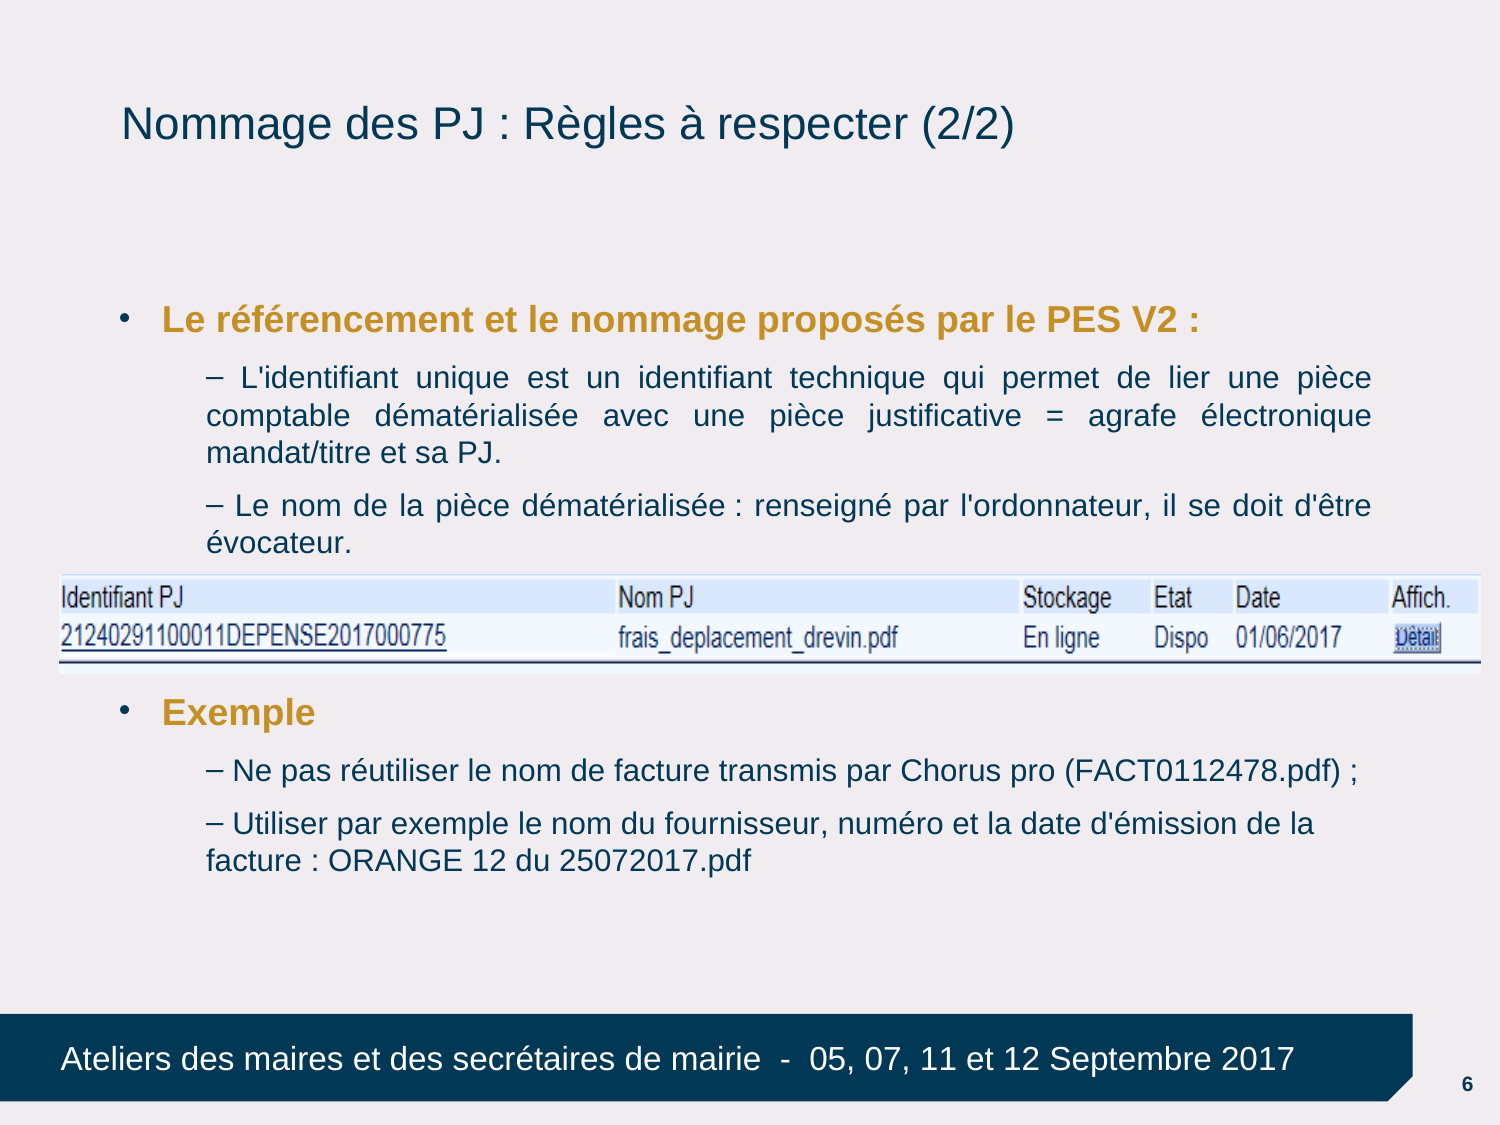

# Nommage des PJ : Règles à respecter (2/2)
Le référencement et le nommage proposés par le PES V2 :
 L'identifiant unique est un identifiant technique qui permet de lier une pièce comptable dématérialisée avec une pièce justificative = agrafe électronique mandat/titre et sa PJ.
 Le nom de la pièce dématérialisée : renseigné par l'ordonnateur, il se doit d'être évocateur.
Exemple
 Ne pas réutiliser le nom de facture transmis par Chorus pro (FACT0112478.pdf) ;
 Utiliser par exemple le nom du fournisseur, numéro et la date d'émission de la facture : ORANGE 12 du 25072017.pdf